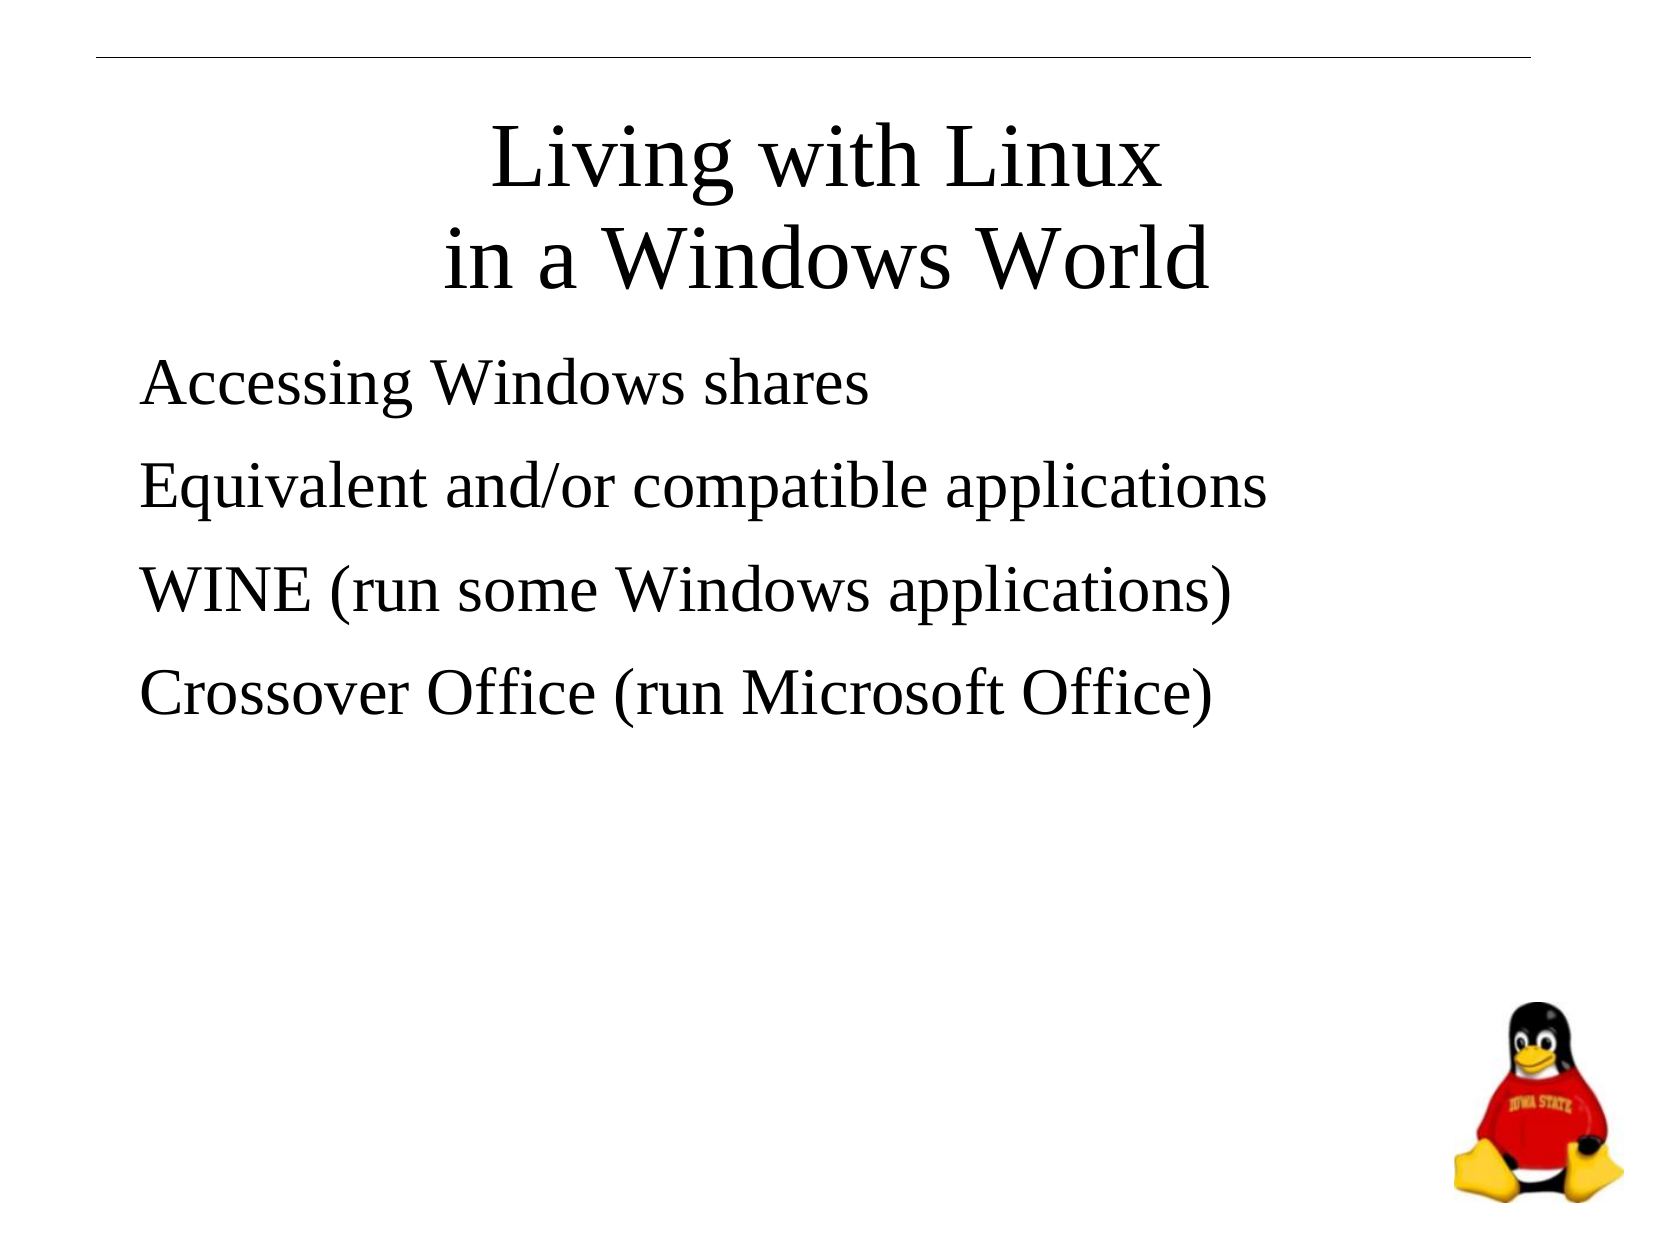

# Living with Linux in a Windows World
Accessing Windows shares
Equivalent and/or compatible applications
WINE (run some Windows applications)
Crossover Office (run Microsoft Office)